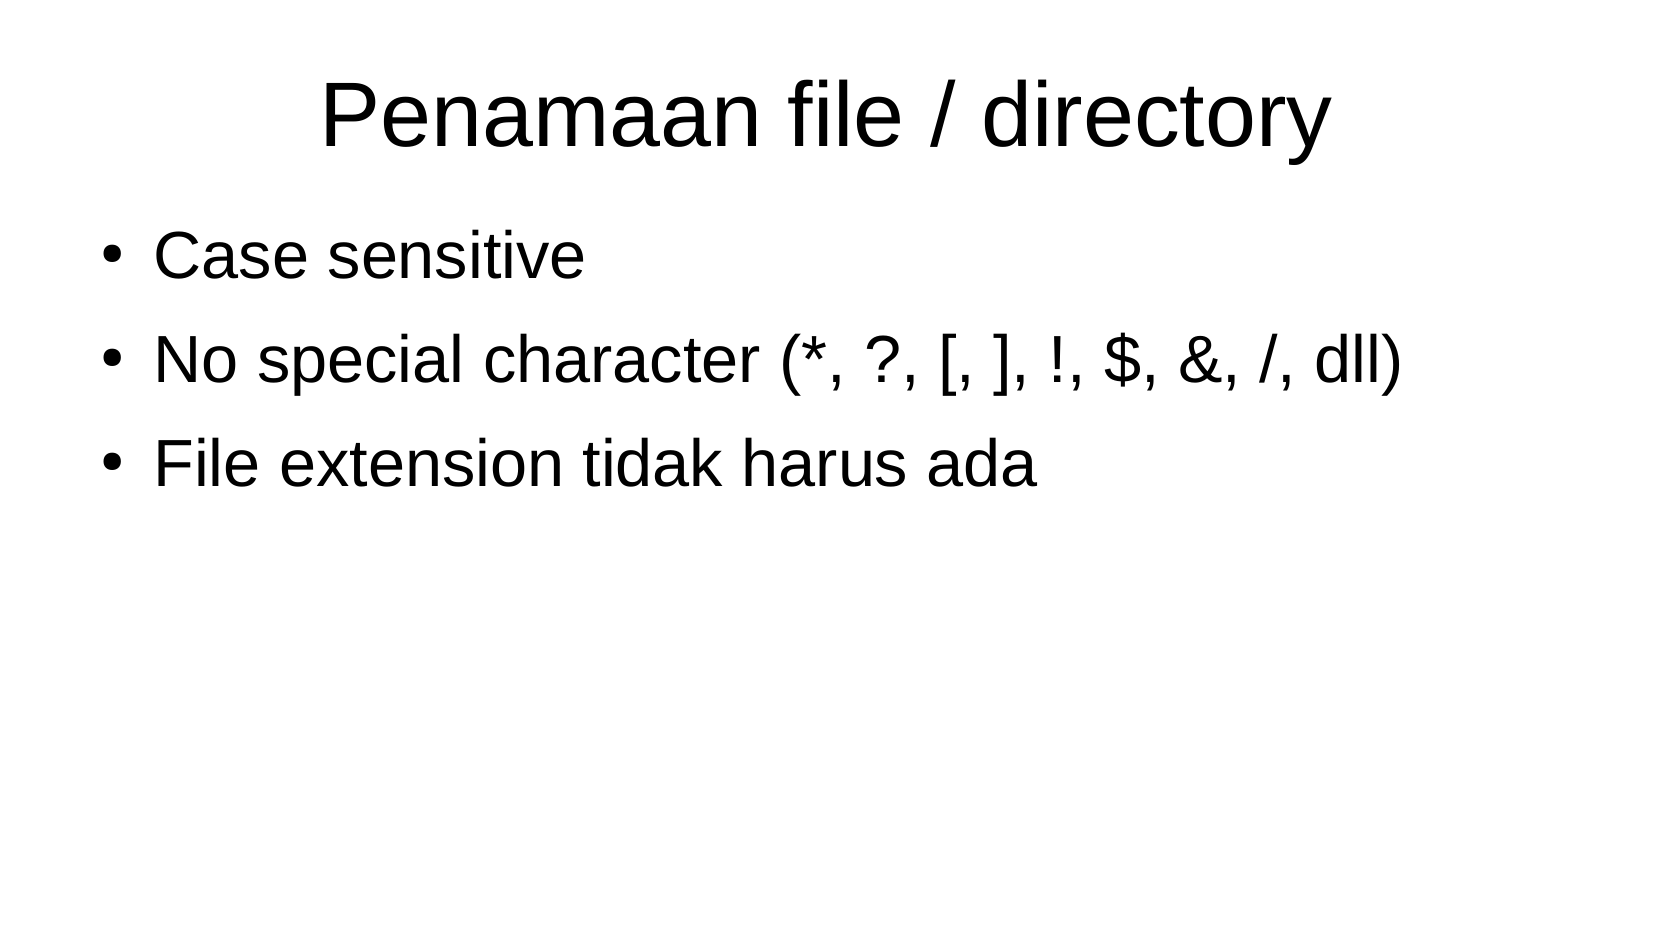

# Penamaan file / directory
Case sensitive
No special character (*, ?, [, ], !, $, &, /, dll)
File extension tidak harus ada